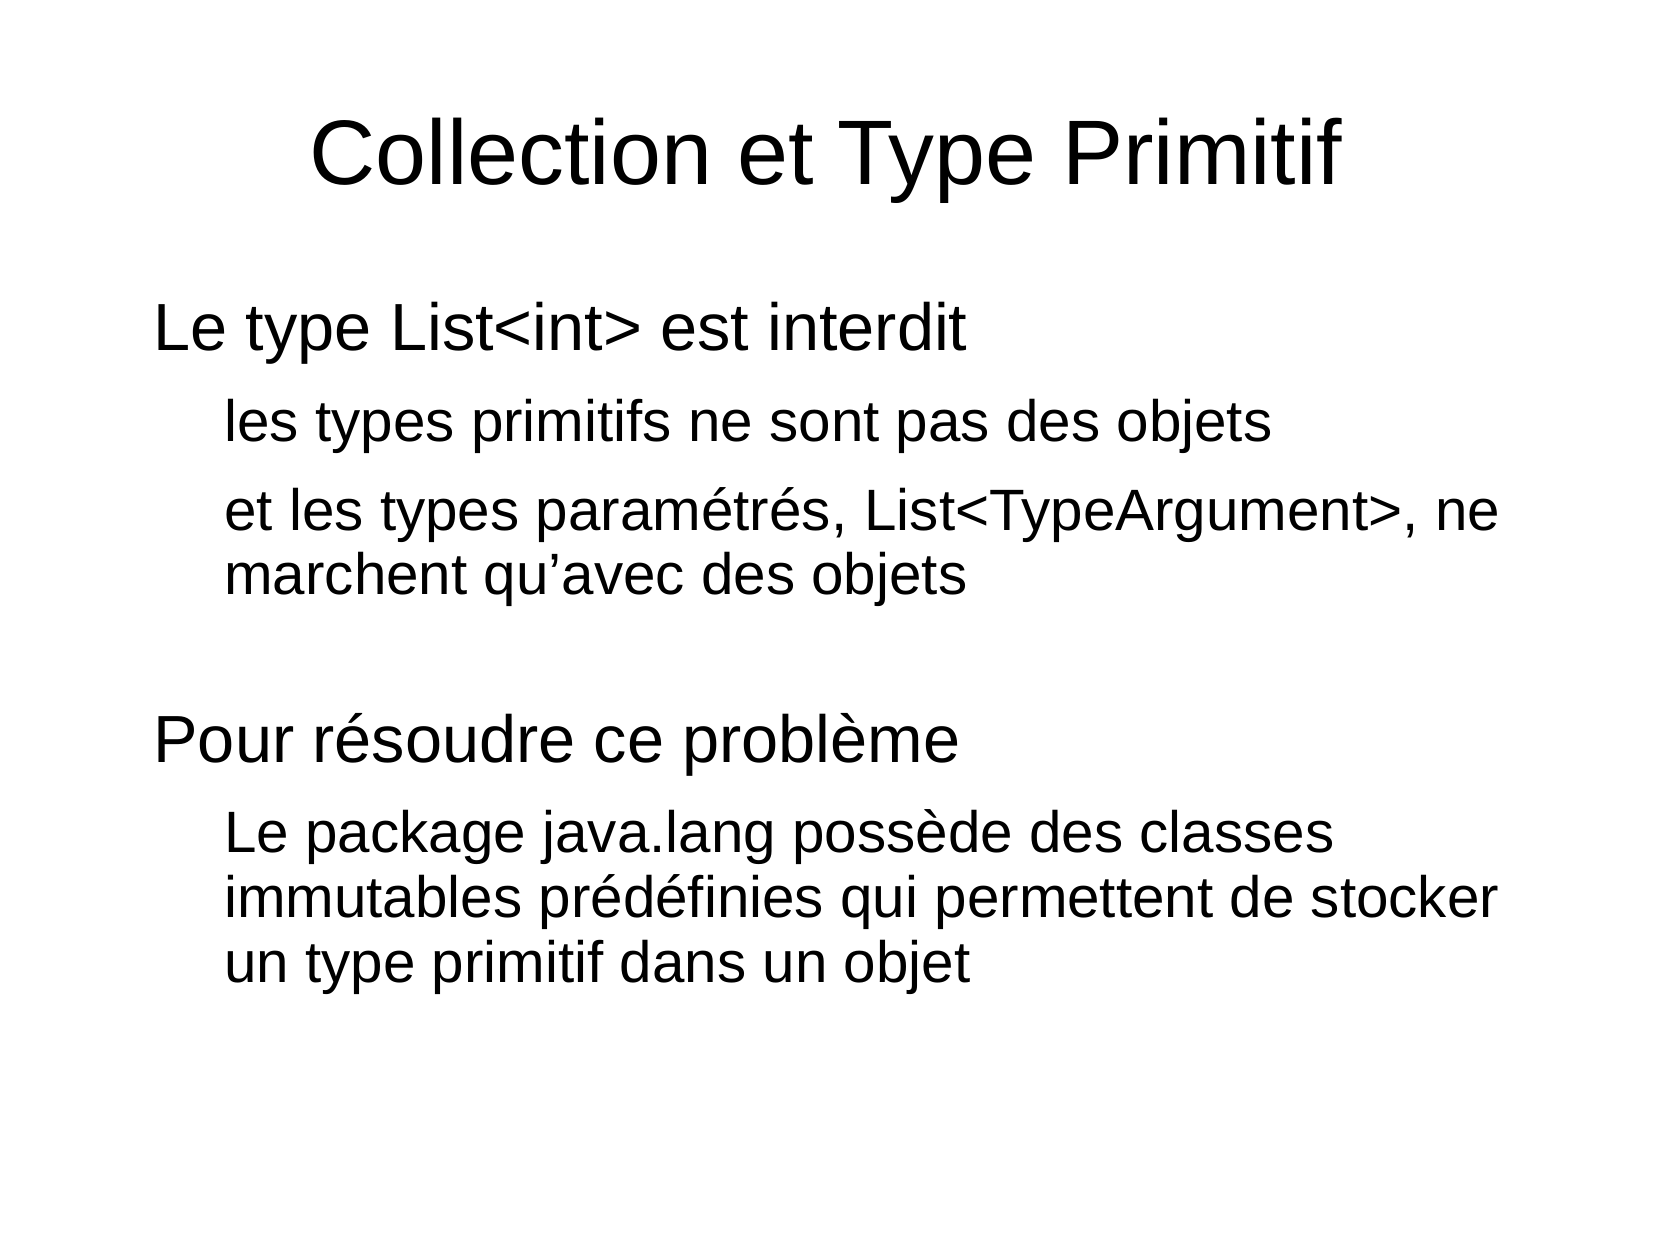

# Collection et Type Primitif
Le type List<int> est interdit
les types primitifs ne sont pas des objets
et les types paramétrés, List<TypeArgument>, ne marchent qu’avec des objets
Pour résoudre ce problème
Le package java.lang possède des classes immutables prédéfinies qui permettent de stocker un type primitif dans un objet